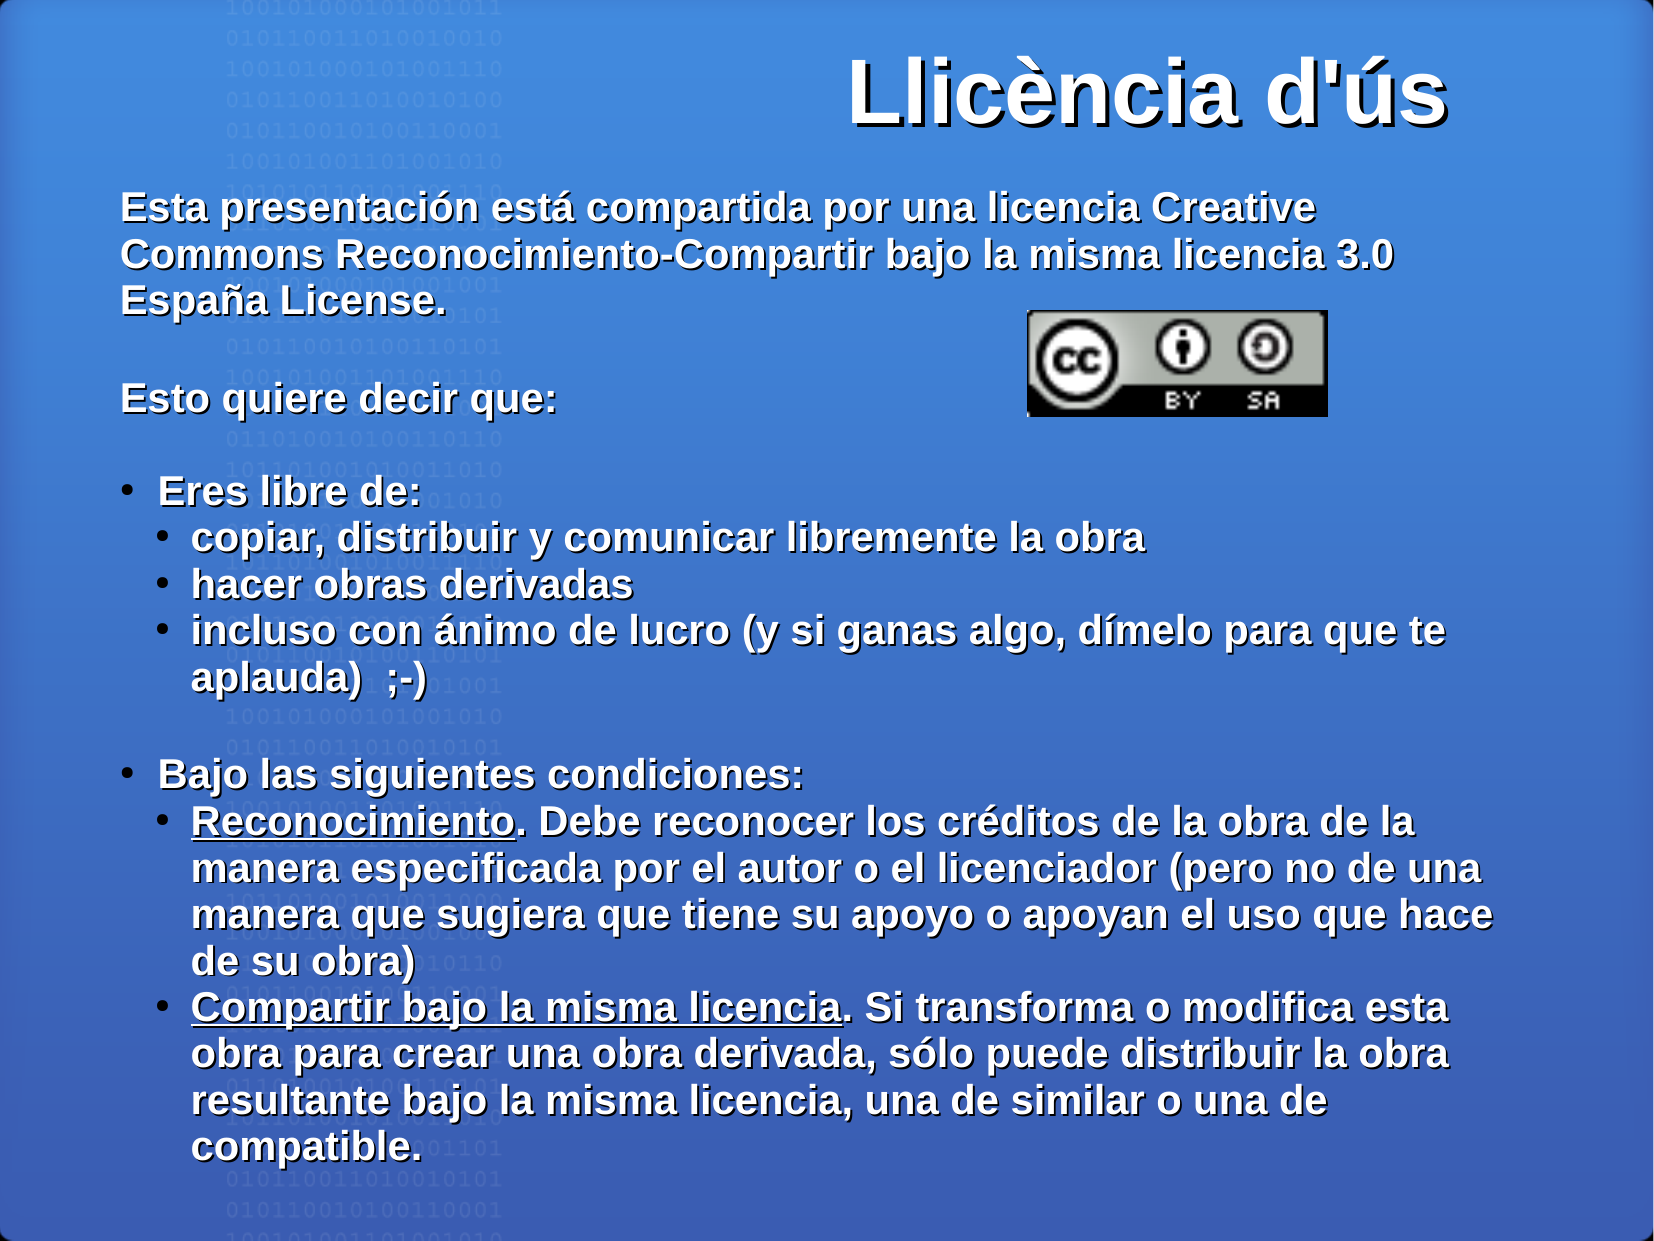

# Llicència d'ús
Esta presentación está compartida por una licencia Creative Commons Reconocimiento-Compartir bajo la misma licencia 3.0 España License.
Esto quiere decir que:
 Eres libre de:
copiar, distribuir y comunicar libremente la obra
hacer obras derivadas
incluso con ánimo de lucro (y si ganas algo, dímelo para que te aplauda) ;-)
 Bajo las siguientes condiciones:
Reconocimiento. Debe reconocer los créditos de la obra de la manera especificada por el autor o el licenciador (pero no de una manera que sugiera que tiene su apoyo o apoyan el uso que hace de su obra)
Compartir bajo la misma licencia. Si transforma o modifica esta obra para crear una obra derivada, sólo puede distribuir la obra resultante bajo la misma licencia, una de similar o una de compatible.